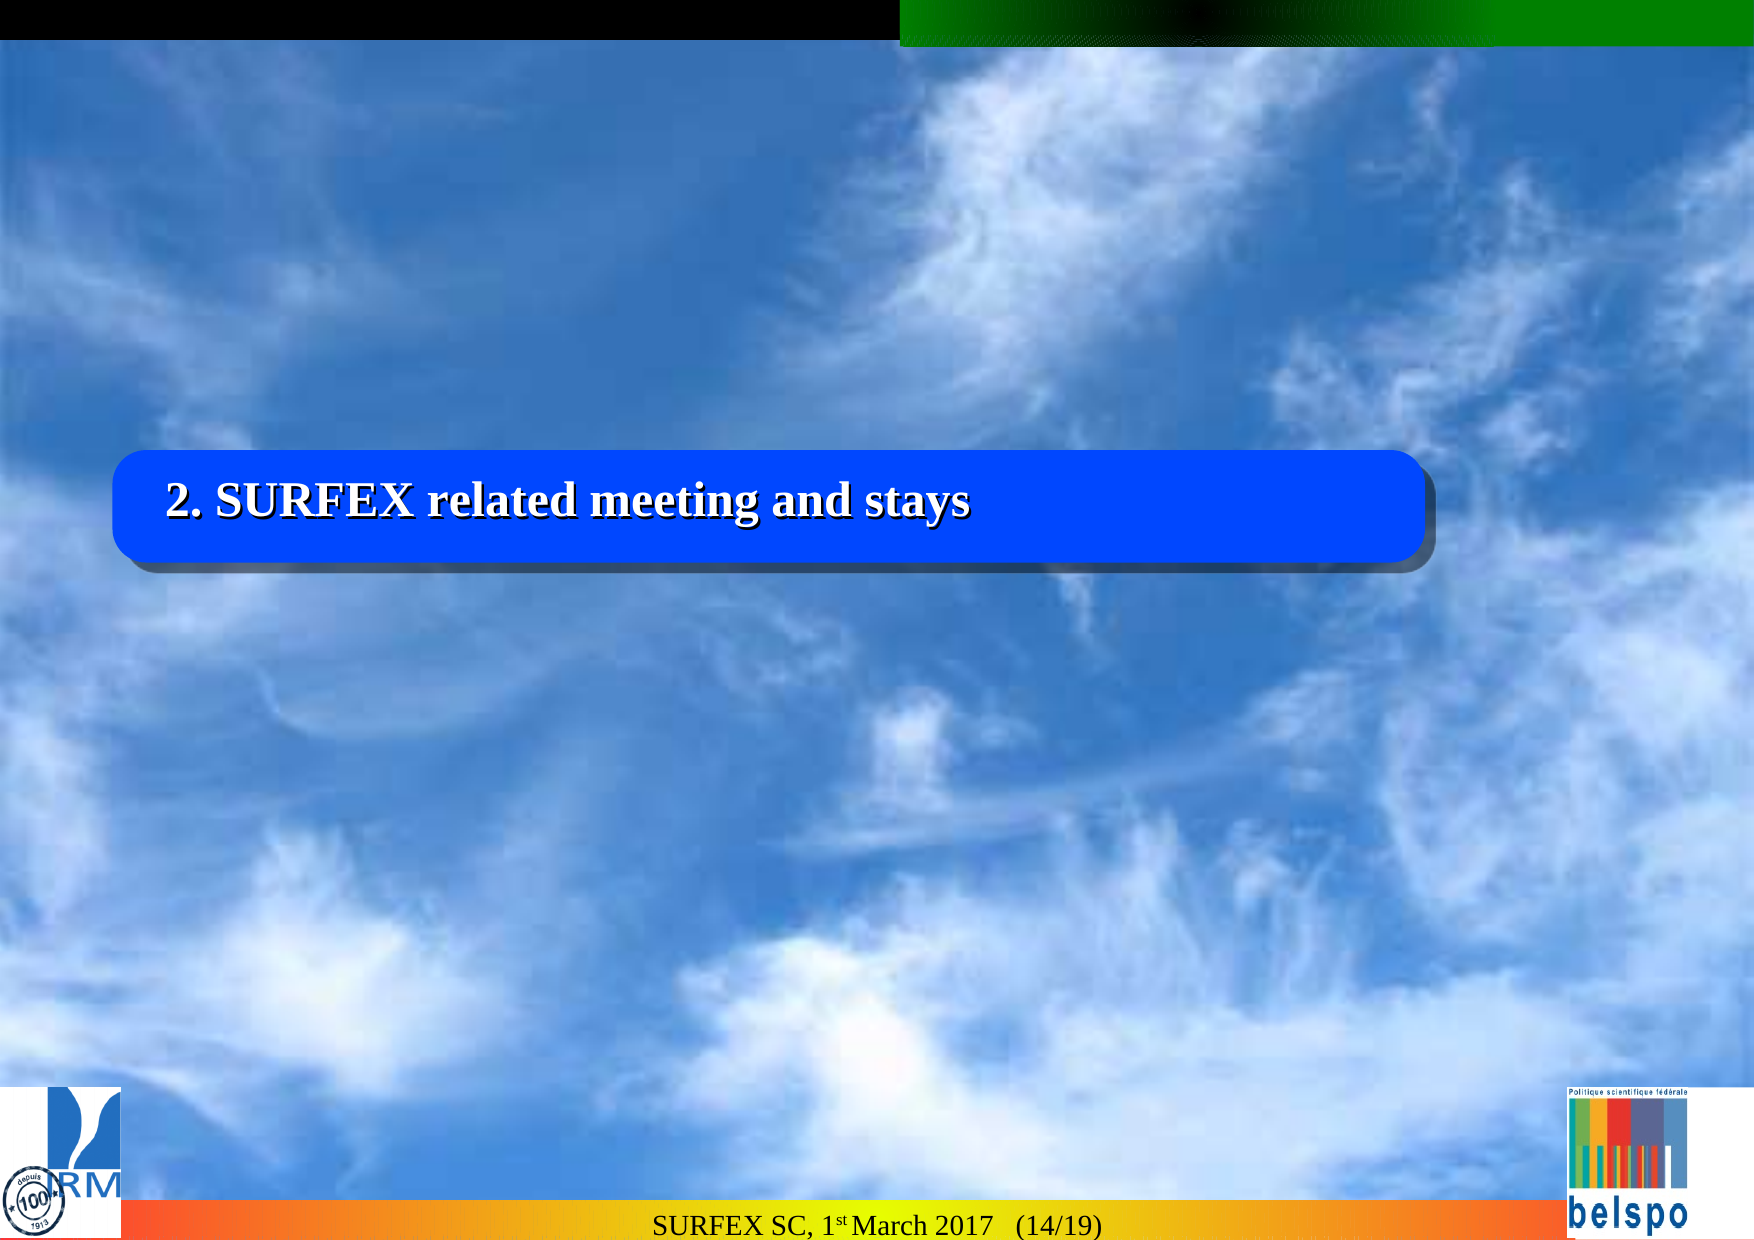

2. SURFEX related meeting and stays
SURFEX SC, 1st March 2017 (14/19)